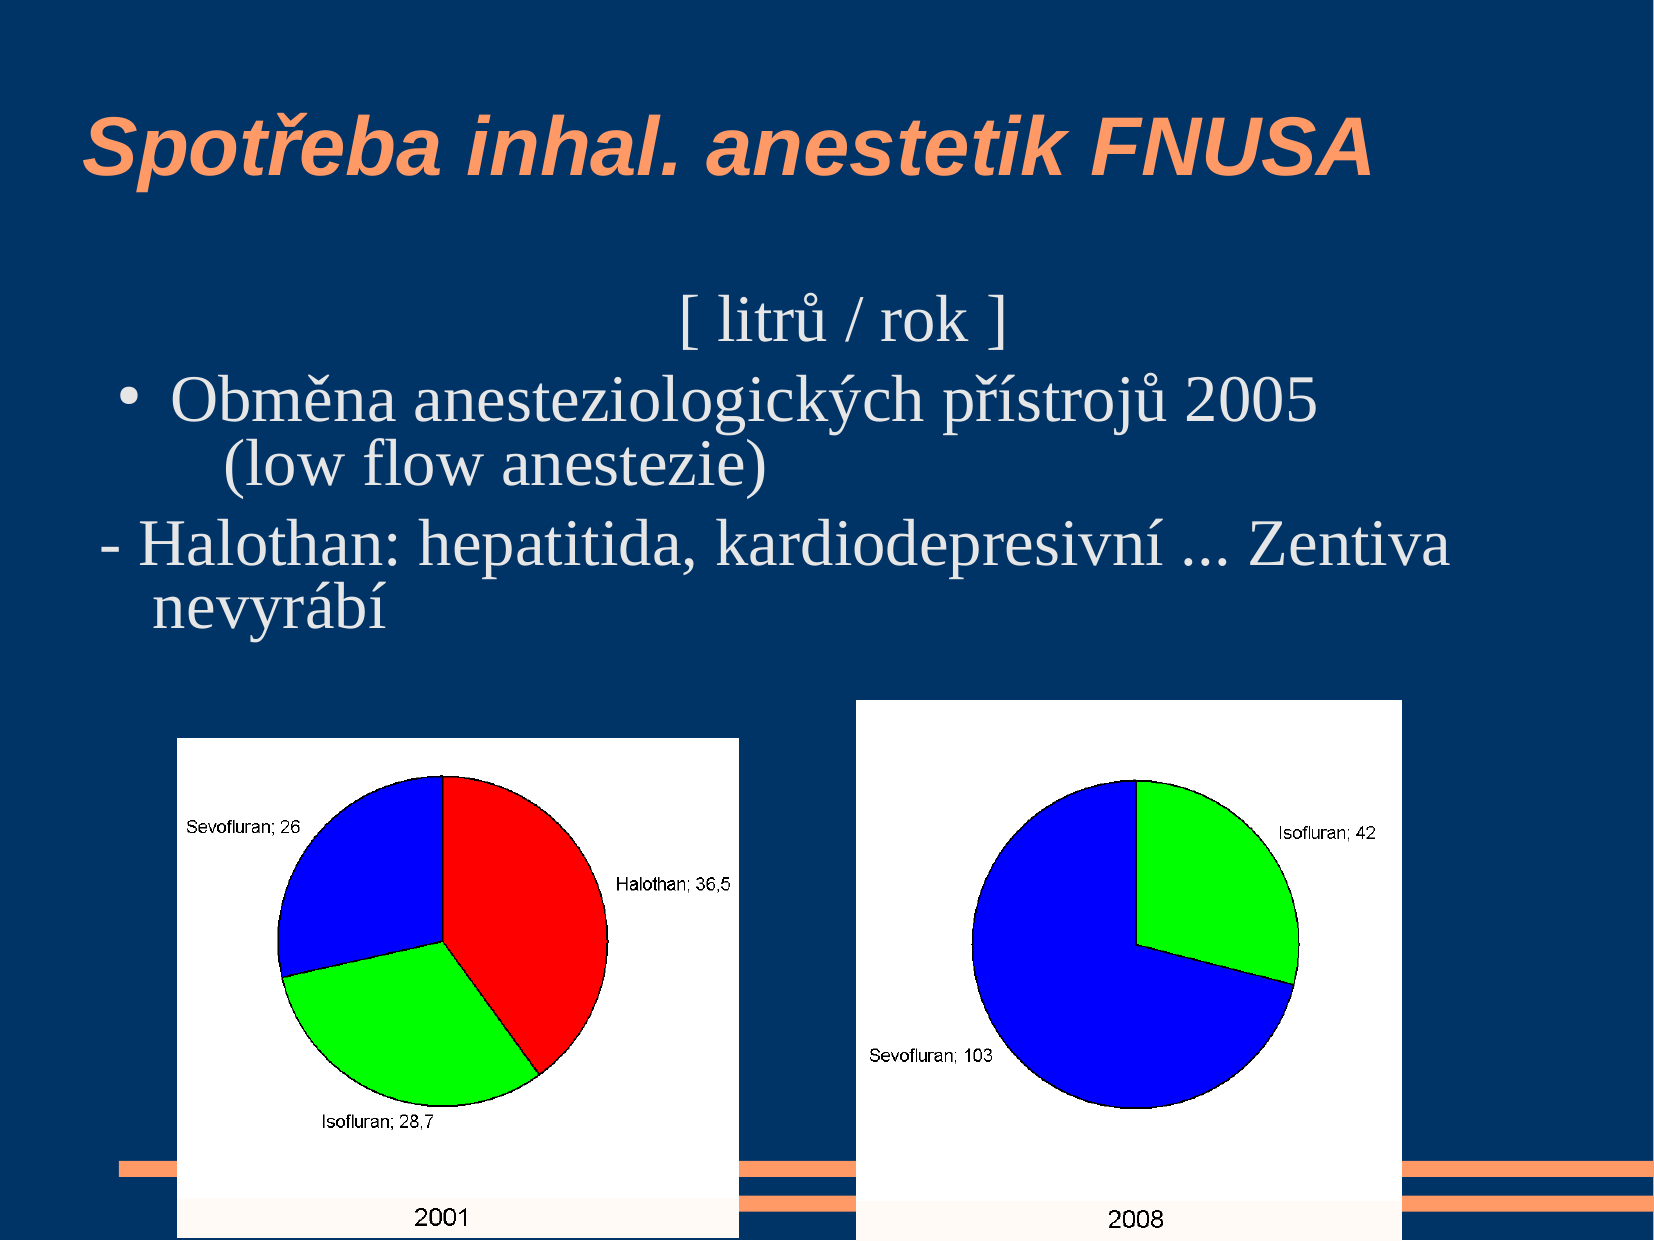

# Spotřeba inhal. anestetik FNUSA
 [ litrů / rok ]
Obměna anesteziologických přístrojů 2005
(low flow anestezie)
- Halothan: hepatitida, kardiodepresivní ... Zentiva nevyrábí